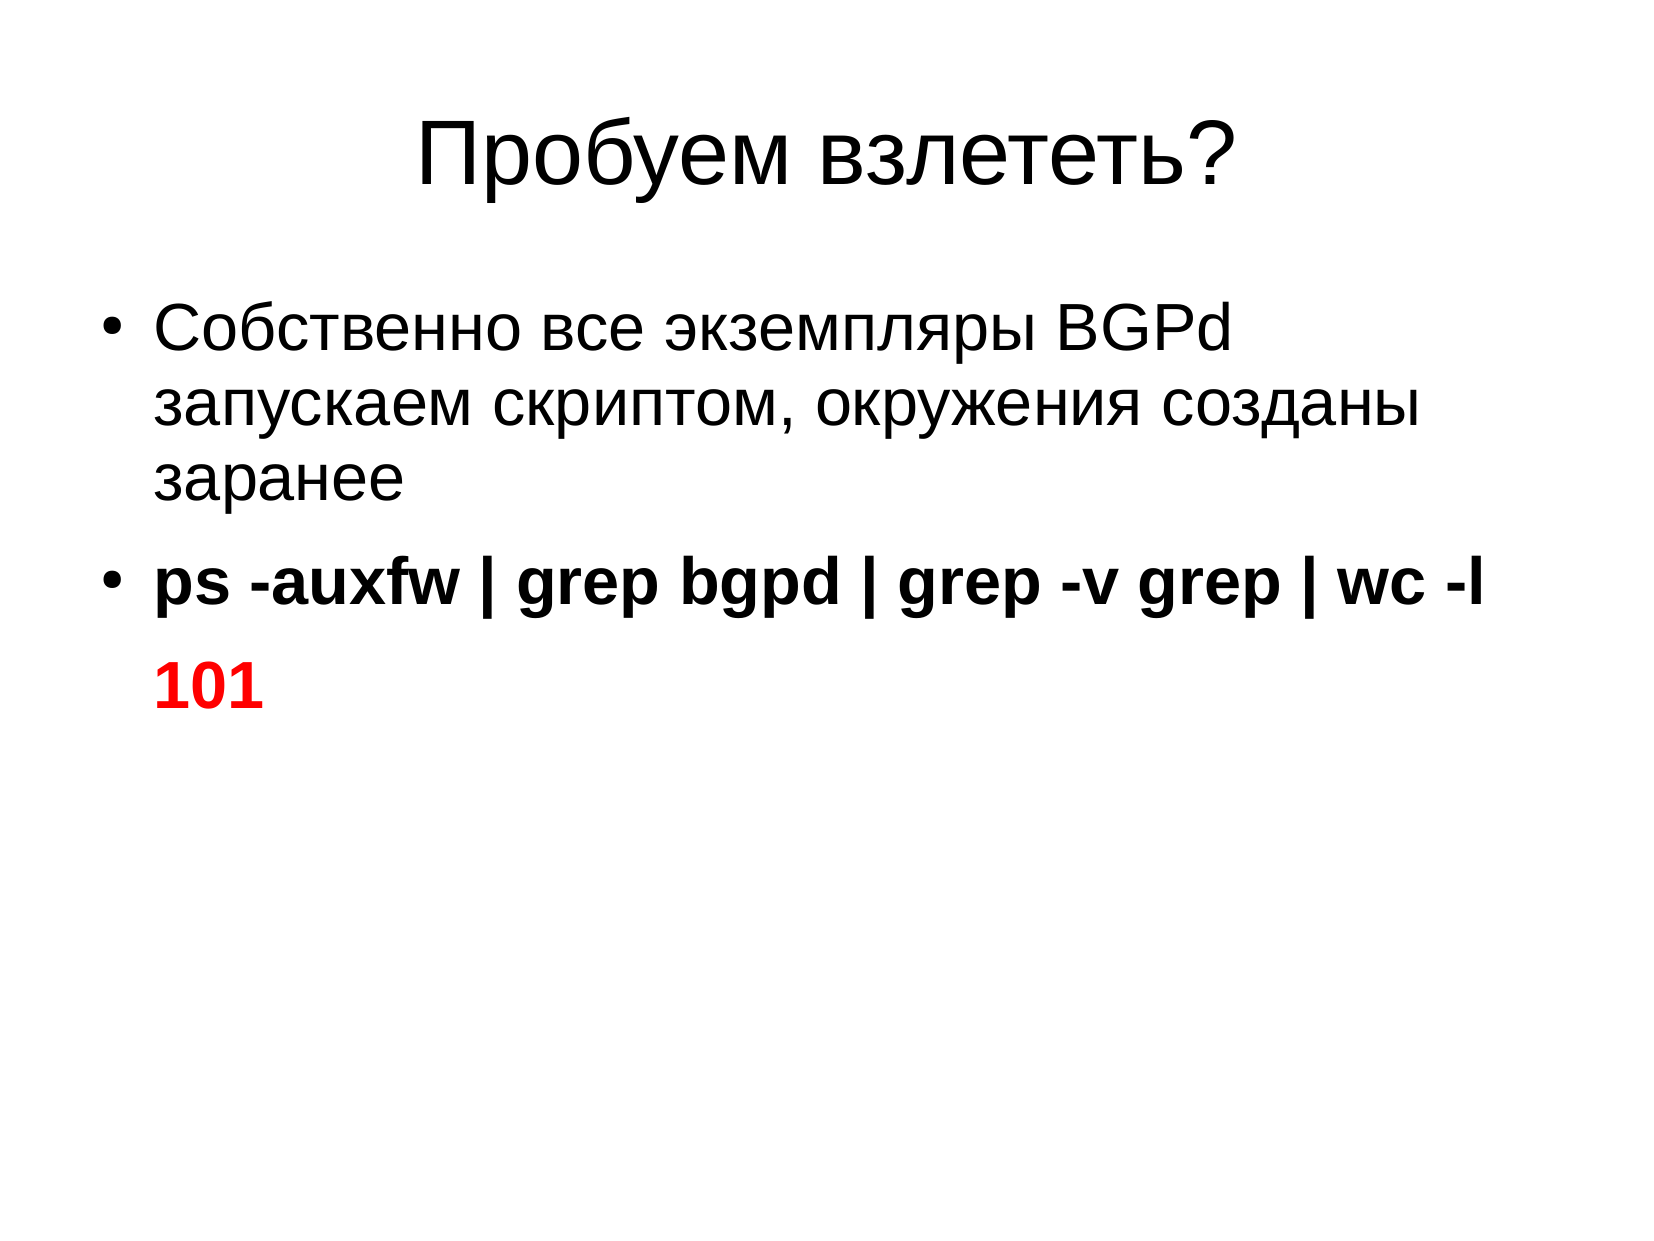

# Пробуем взлететь?
Собственно все экземпляры BGPd запускаем скриптом, окружения созданы заранее
ps -auxfw | grep bgpd | grep -v grep | wc -l
101